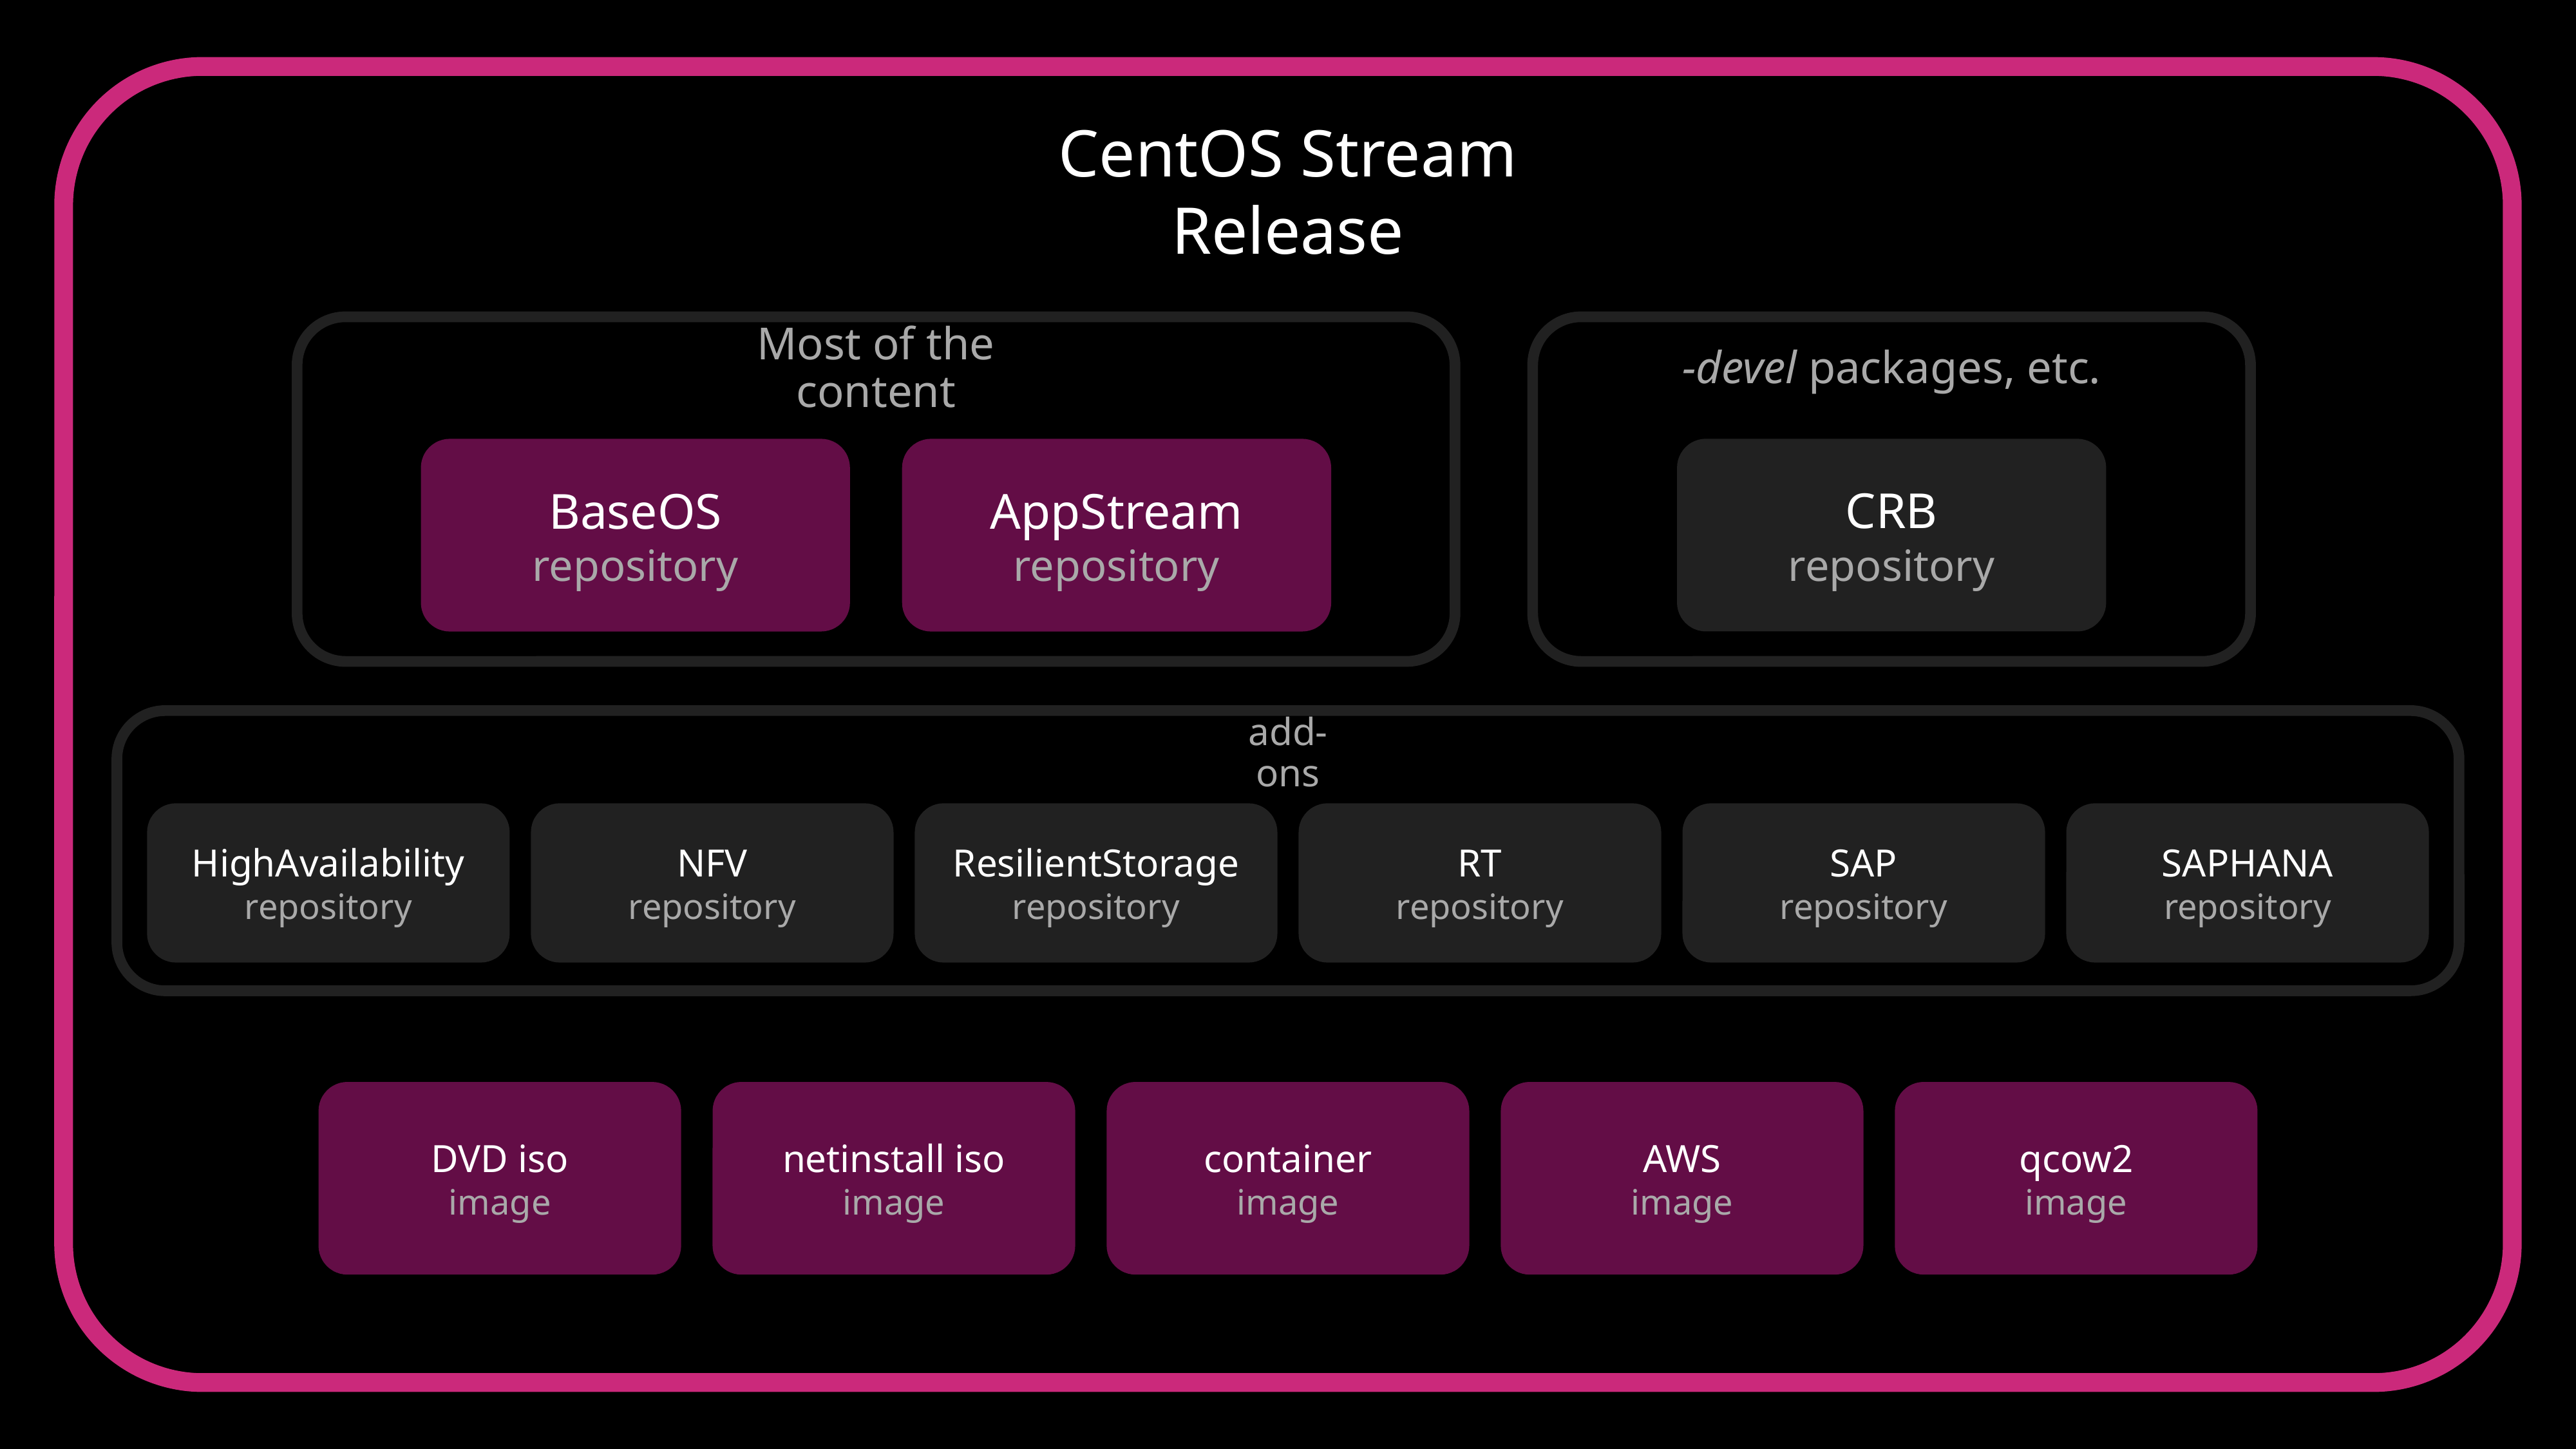

CentOS Stream
Release
Most of the content
-devel packages, etc.
BaseOS
repository
AppStream
repository
CRB
repository
add-ons
HighAvailability
repository
NFV
repository
ResilientStorage
repository
RT
repository
SAP
repository
SAPHANA
repository
DVD iso
image
netinstall iso
image
container
image
AWS
image
qcow2
image